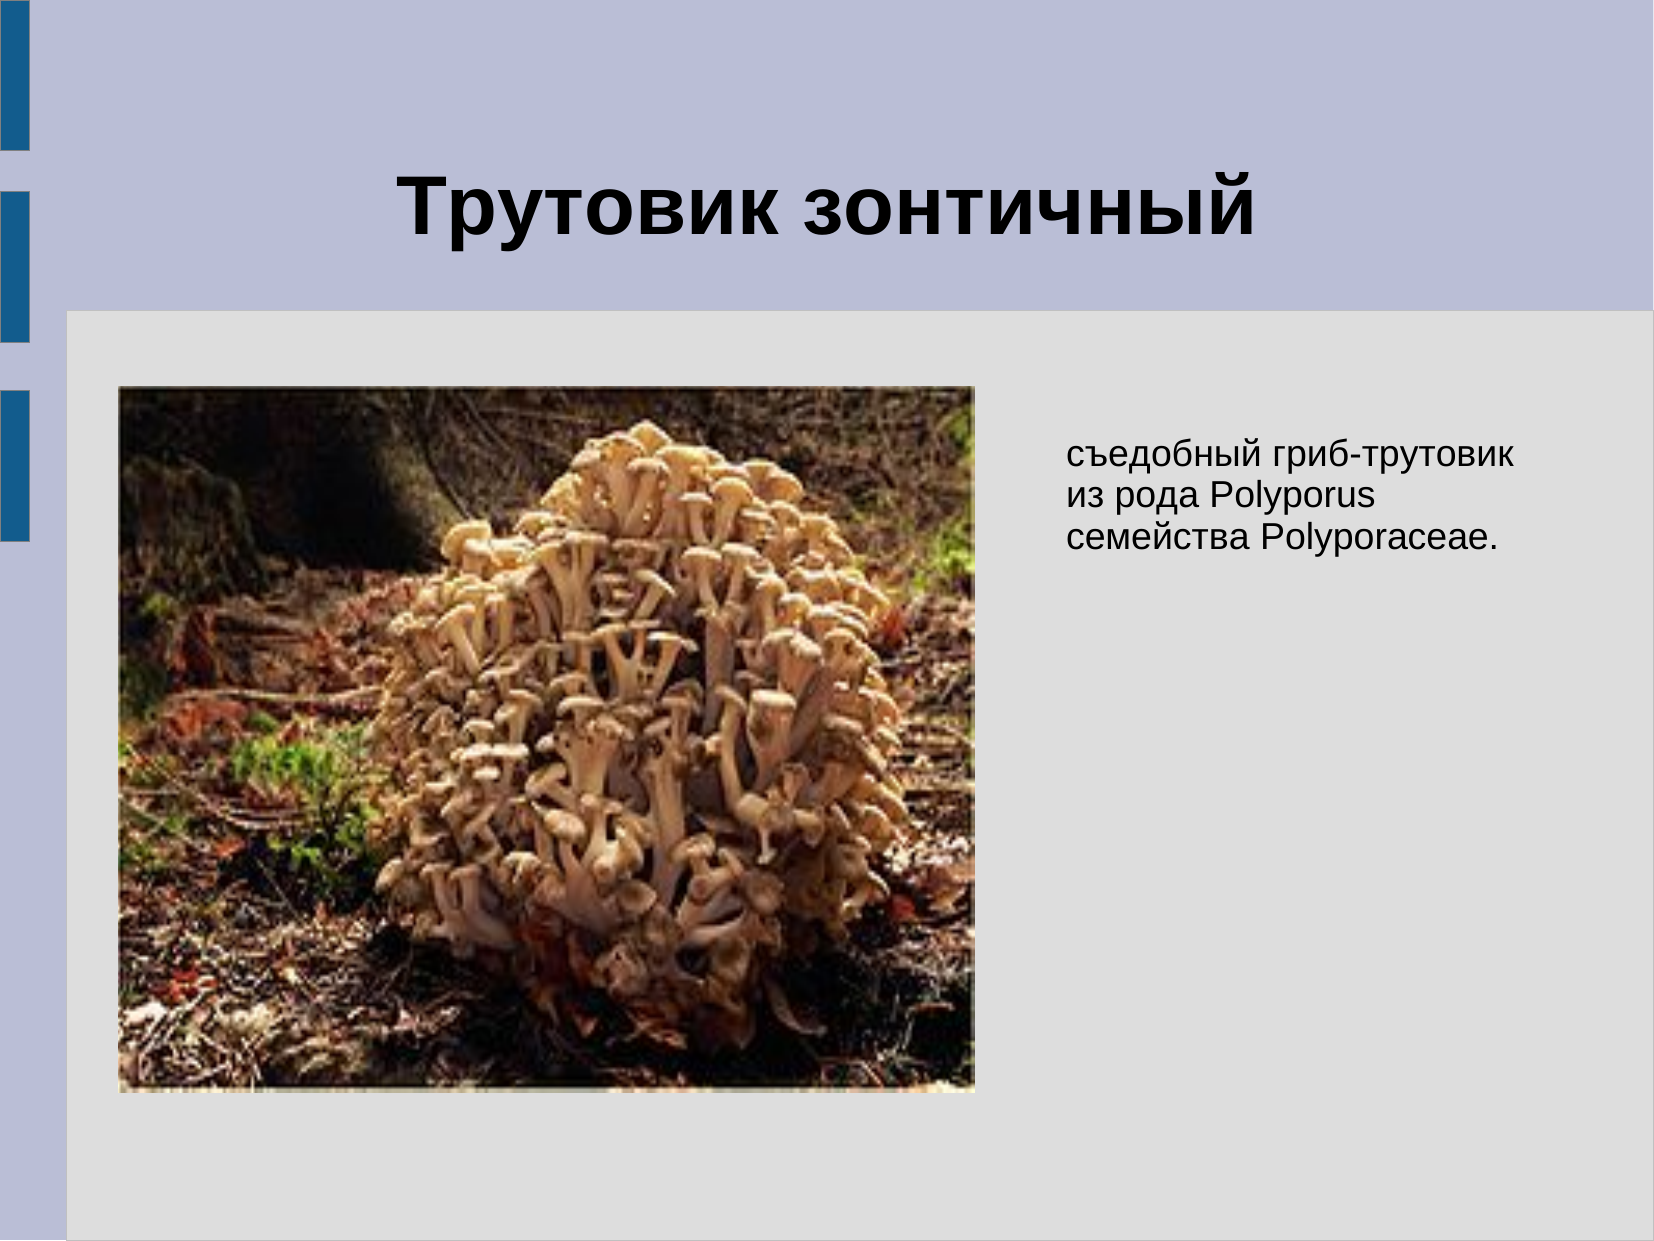

# Трутовик зонтичный
съедобный гриб-трутовик из рода Polyporus семейства Polyporaceae.